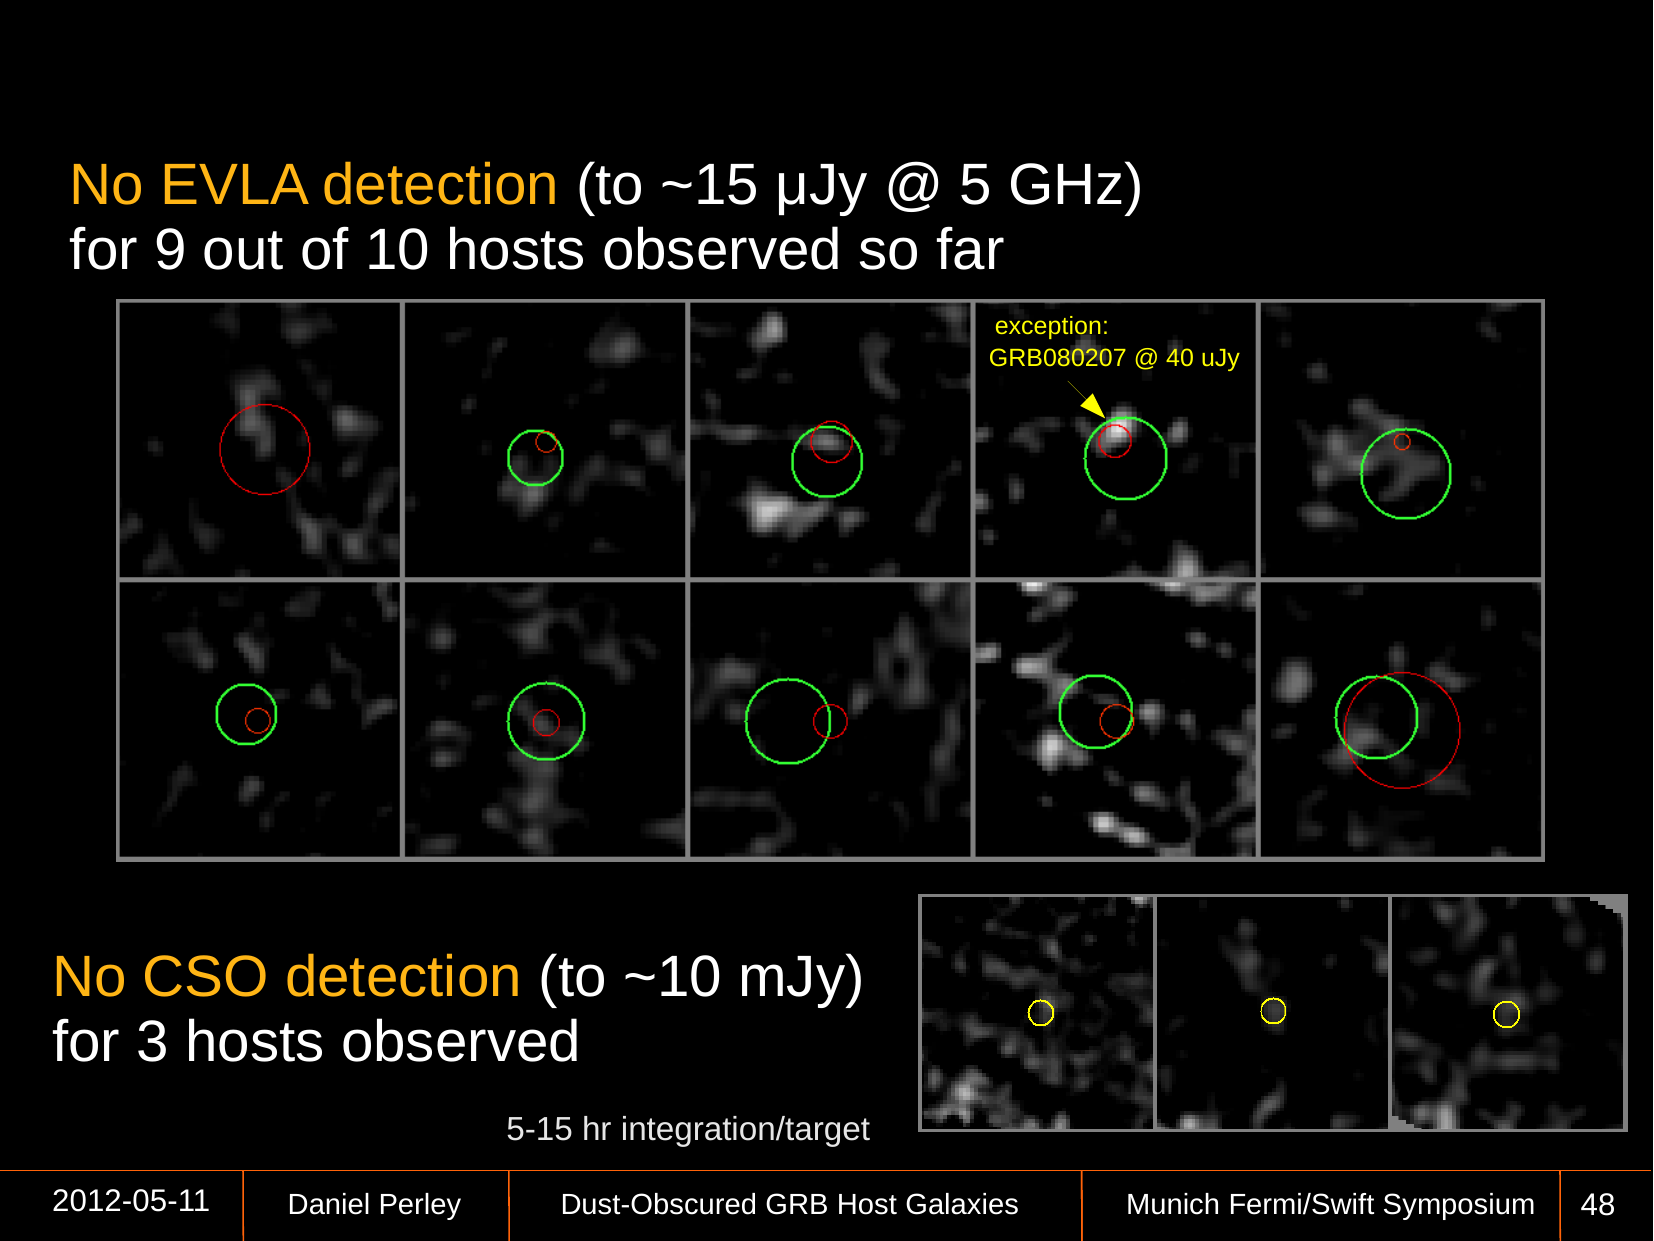

#
No EVLA detection (to ~15 μJy @ 5 GHz)
for 9 out of 10 hosts observed so far
 exception:
 GRB080207 @ 40 uJy
No CSO detection (to ~10 mJy)
for 3 hosts observed
5-15 hr integration/target
2012-05-11
48